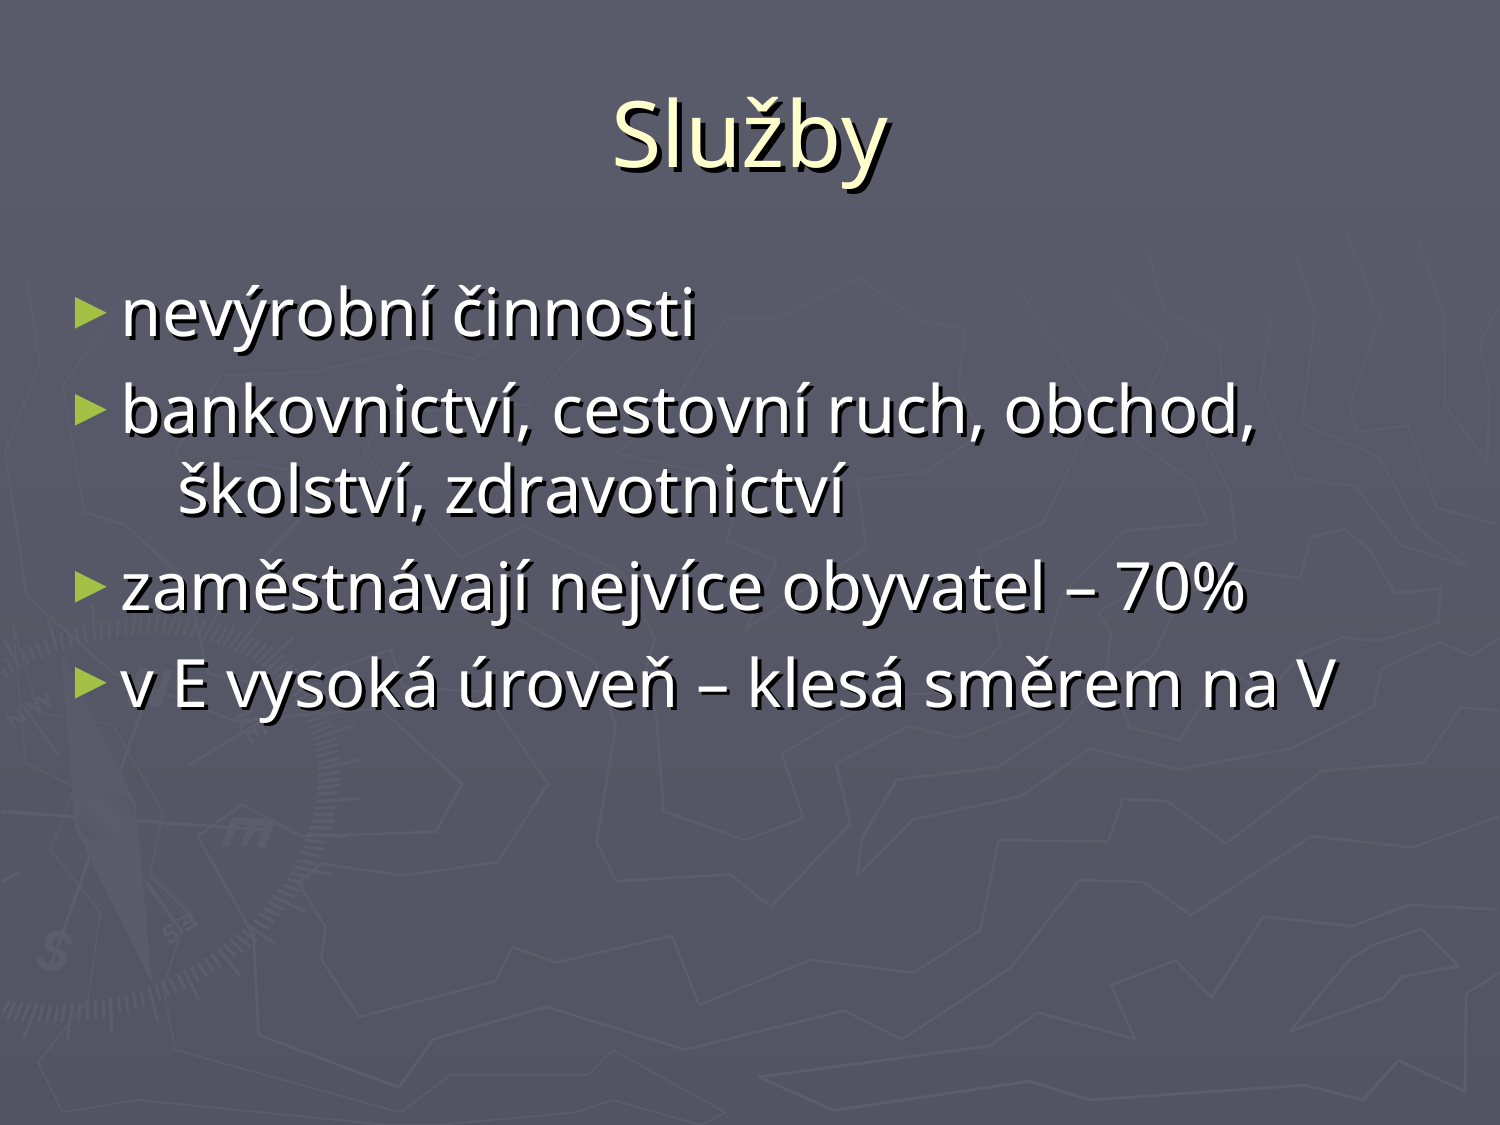

# Služby
nevýrobní činnosti
bankovnictví, cestovní ruch, obchod, školství, zdravotnictví
zaměstnávají nejvíce obyvatel – 70%
v E vysoká úroveň – klesá směrem na V